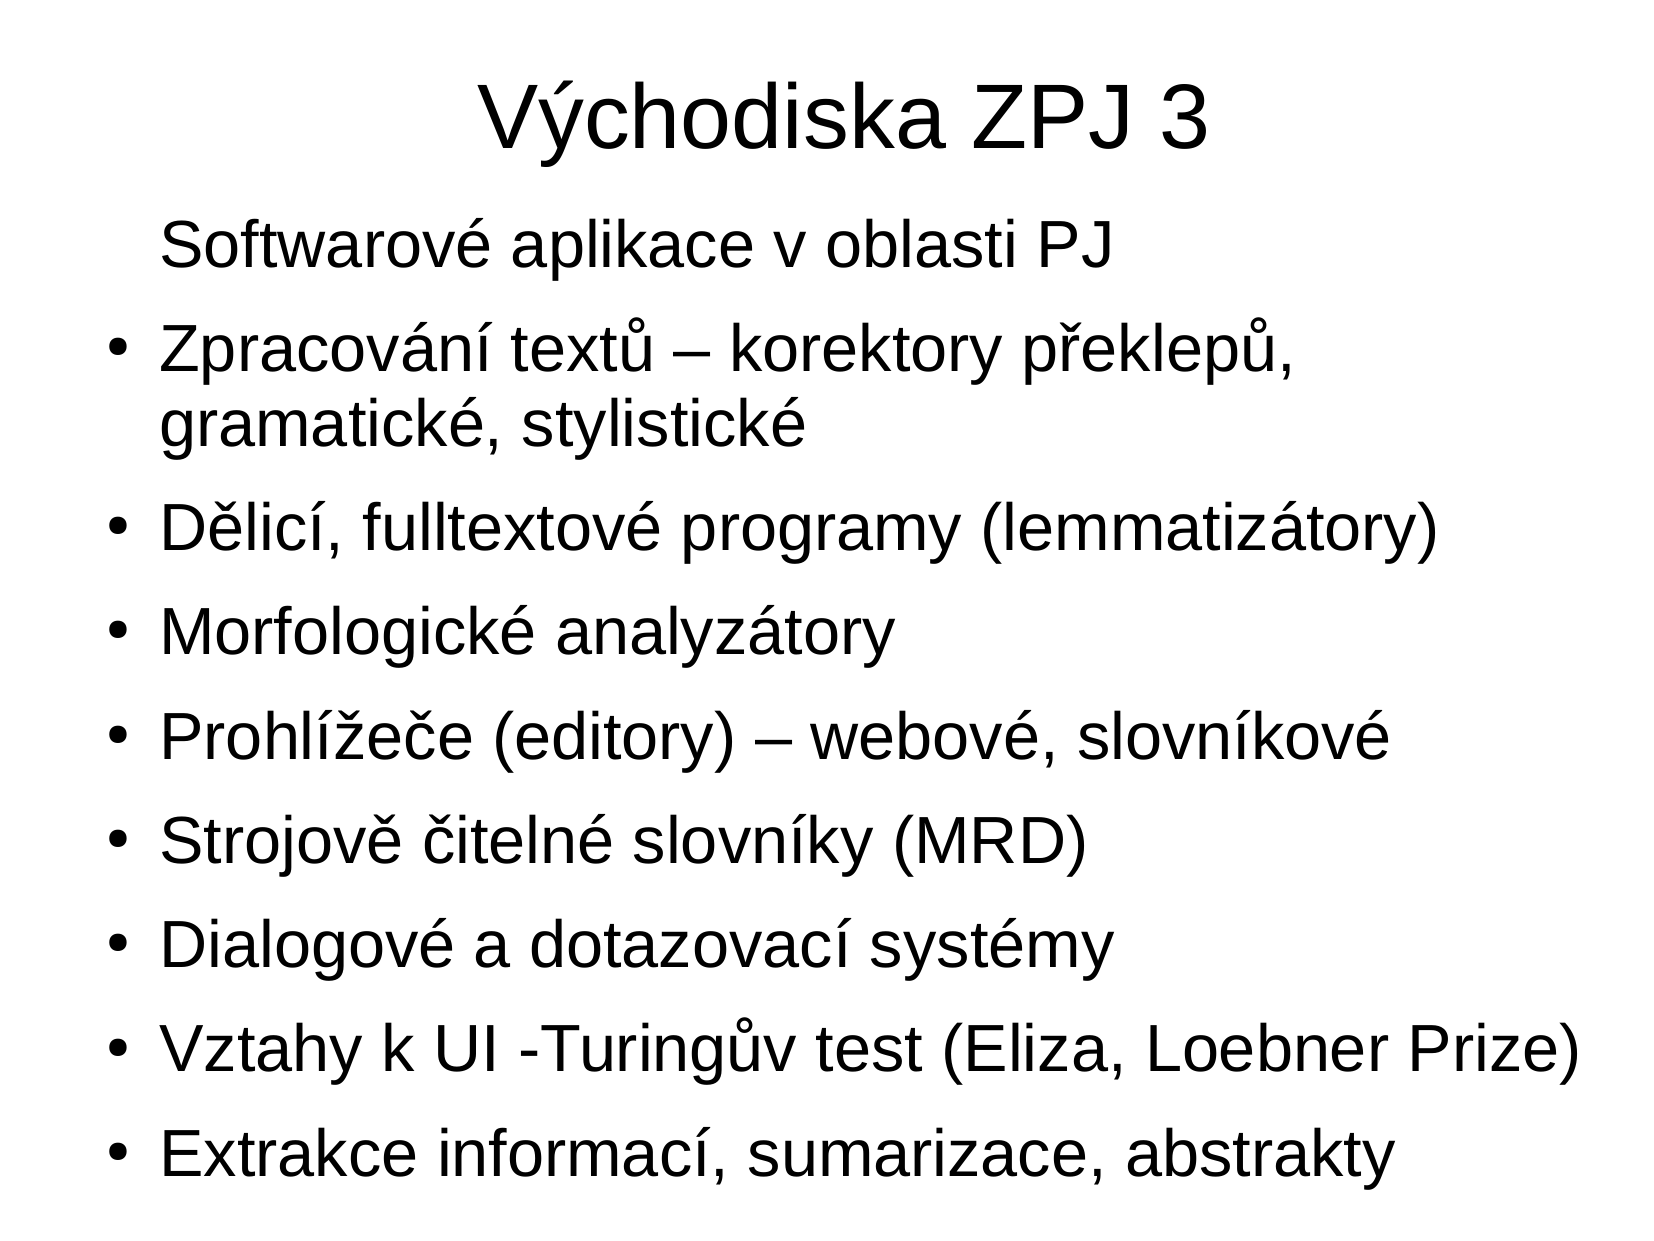

# Východiska ZPJ 3
Softwarové aplikace v oblasti PJ
Zpracování textů – korektory překlepů, gramatické, stylistické
Dělicí, fulltextové programy (lemmatizátory)
Morfologické analyzátory
Prohlížeče (editory) – webové, slovníkové
Strojově čitelné slovníky (MRD)
Dialogové a dotazovací systémy
Vztahy k UI -Turingův test (Eliza, Loebner Prize)
Extrakce informací, sumarizace, abstrakty